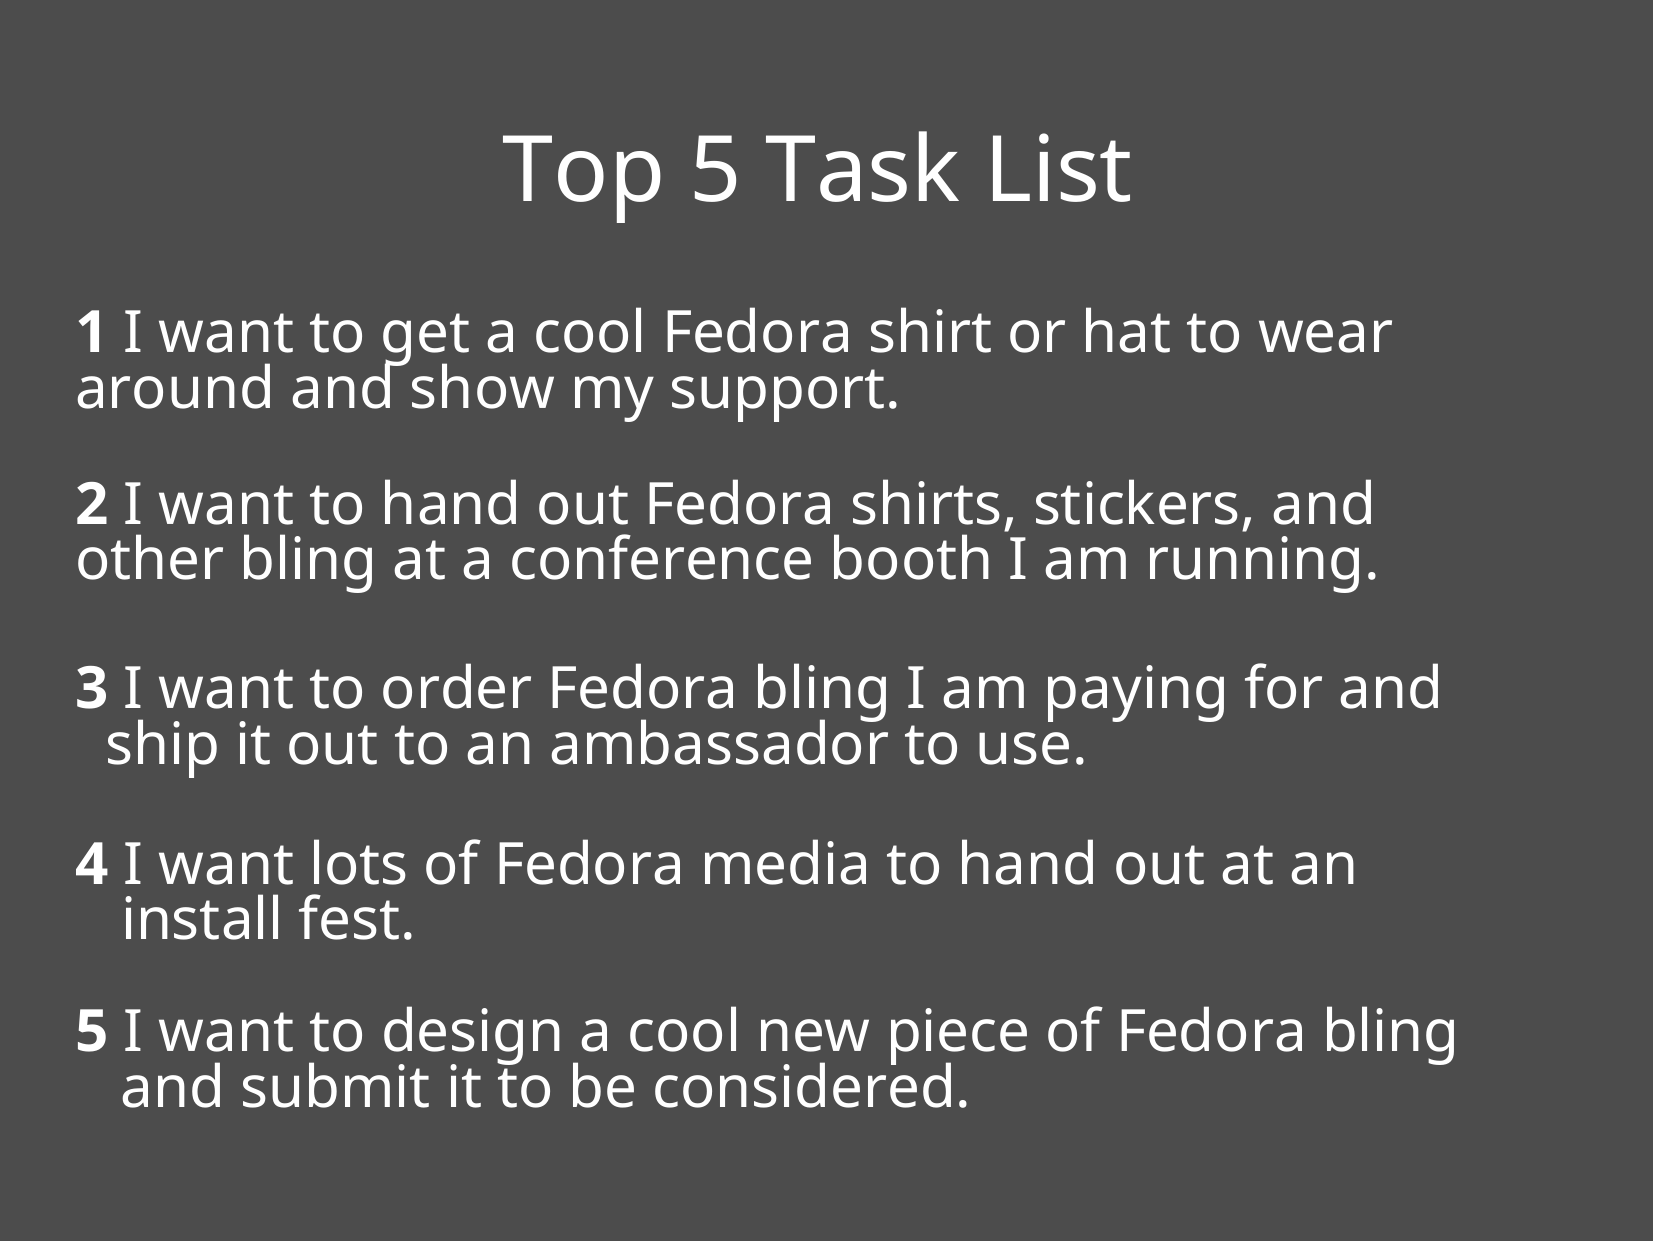

# Top 5 Task List
1 I want to get a cool Fedora shirt or hat to wear around and show my support.
2 I want to hand out Fedora shirts, stickers, and other bling at a conference booth I am running.
3 I want to order Fedora bling I am paying for and
 ship it out to an ambassador to use.
4 I want lots of Fedora media to hand out at an
 install fest.
5 I want to design a cool new piece of Fedora bling
 and submit it to be considered.